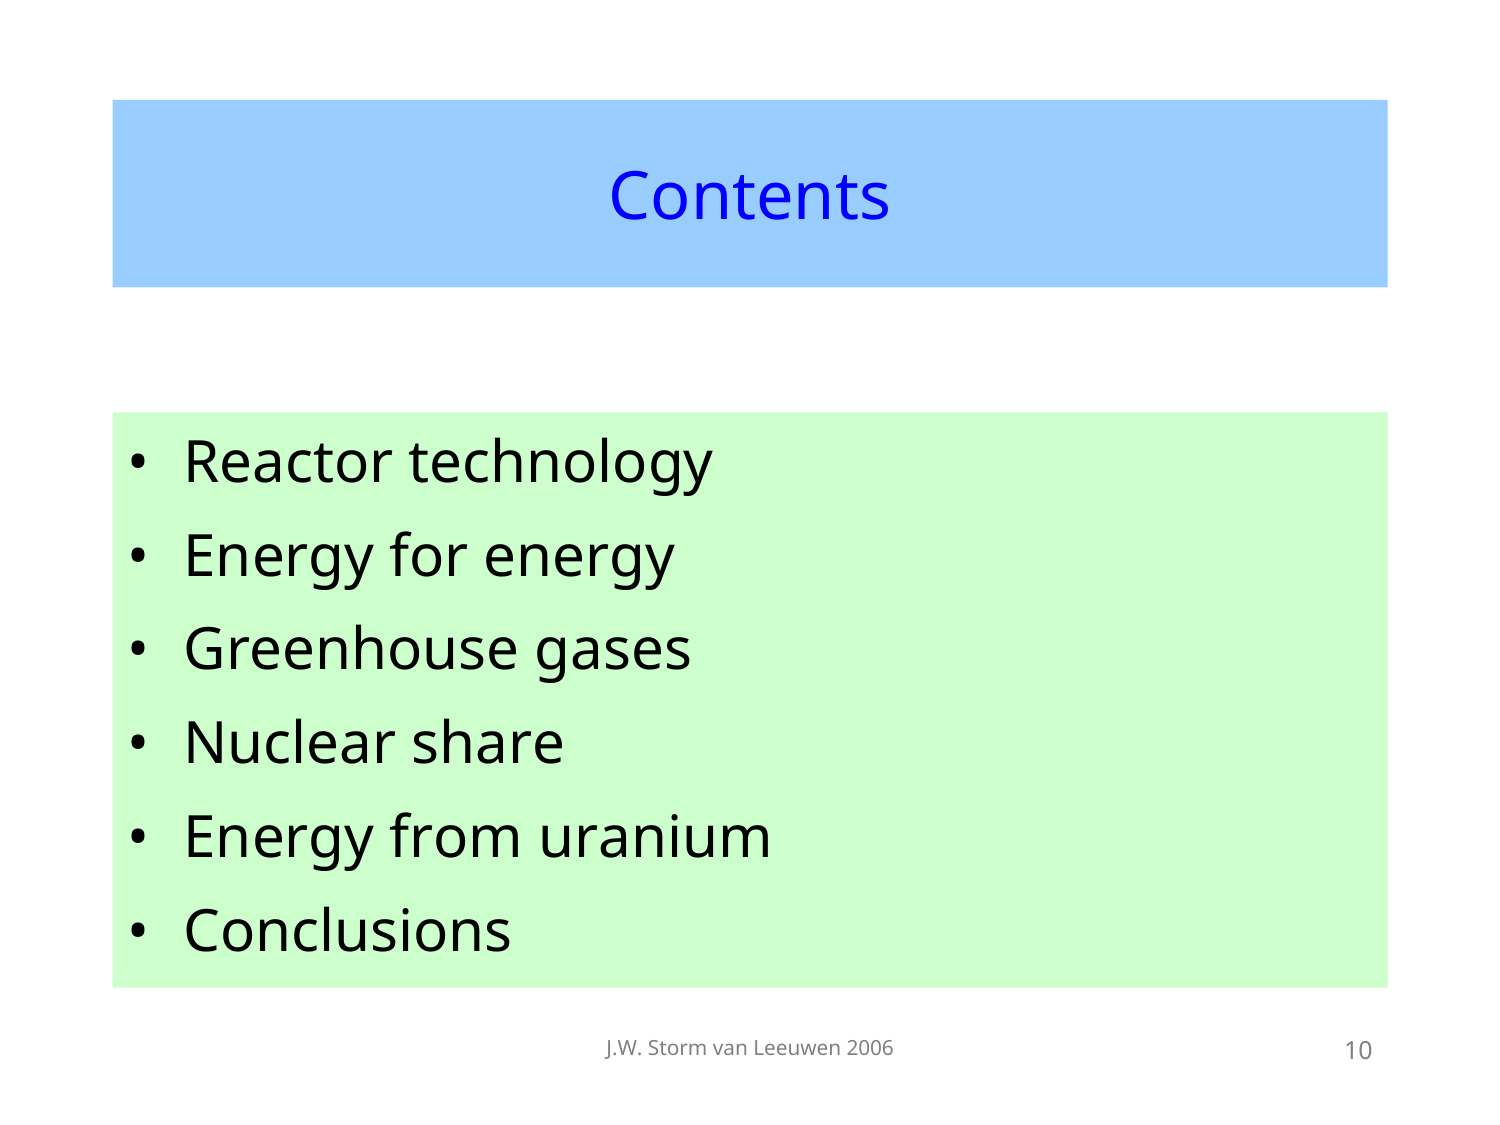

# Contents
Reactor technology
Energy for energy
Greenhouse gases
Nuclear share
Energy from uranium
Conclusions
J.W. Storm van Leeuwen 2006
10